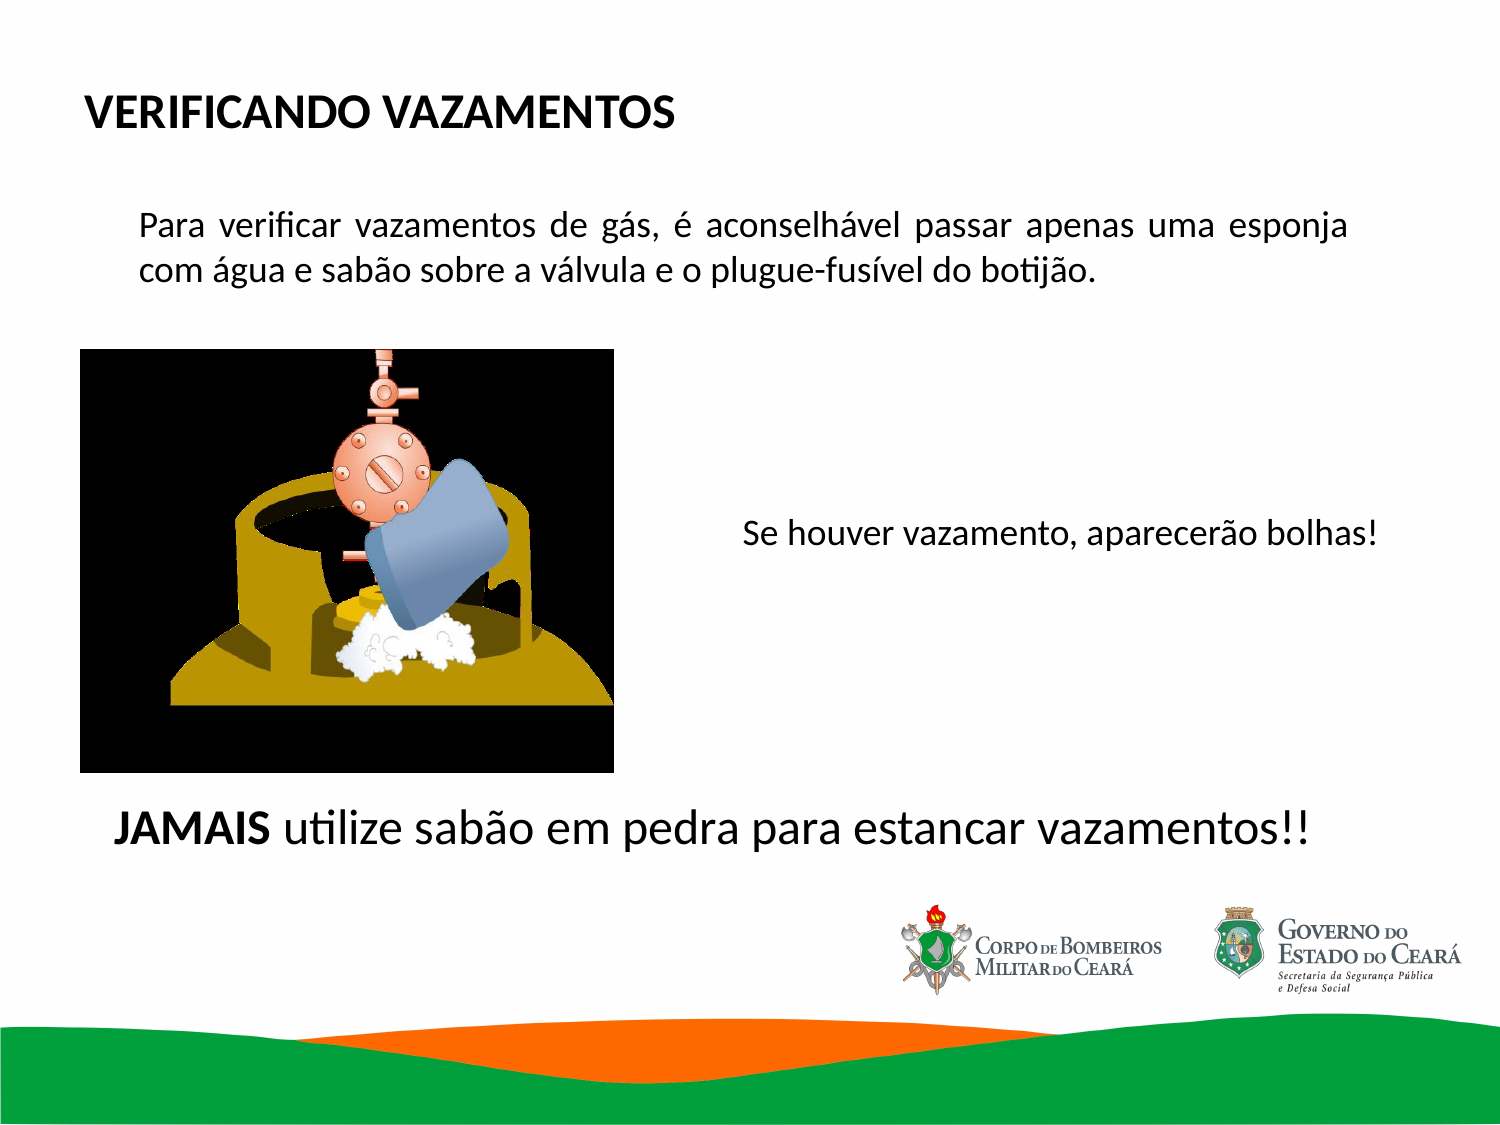

VERIFICANDO VAZAMENTOS
Para verificar vazamentos de gás, é aconselhável passar apenas uma esponja com água e sabão sobre a válvula e o plugue-fusível do botijão.
Se houver vazamento, aparecerão bolhas!
JAMAIS utilize sabão em pedra para estancar vazamentos!!